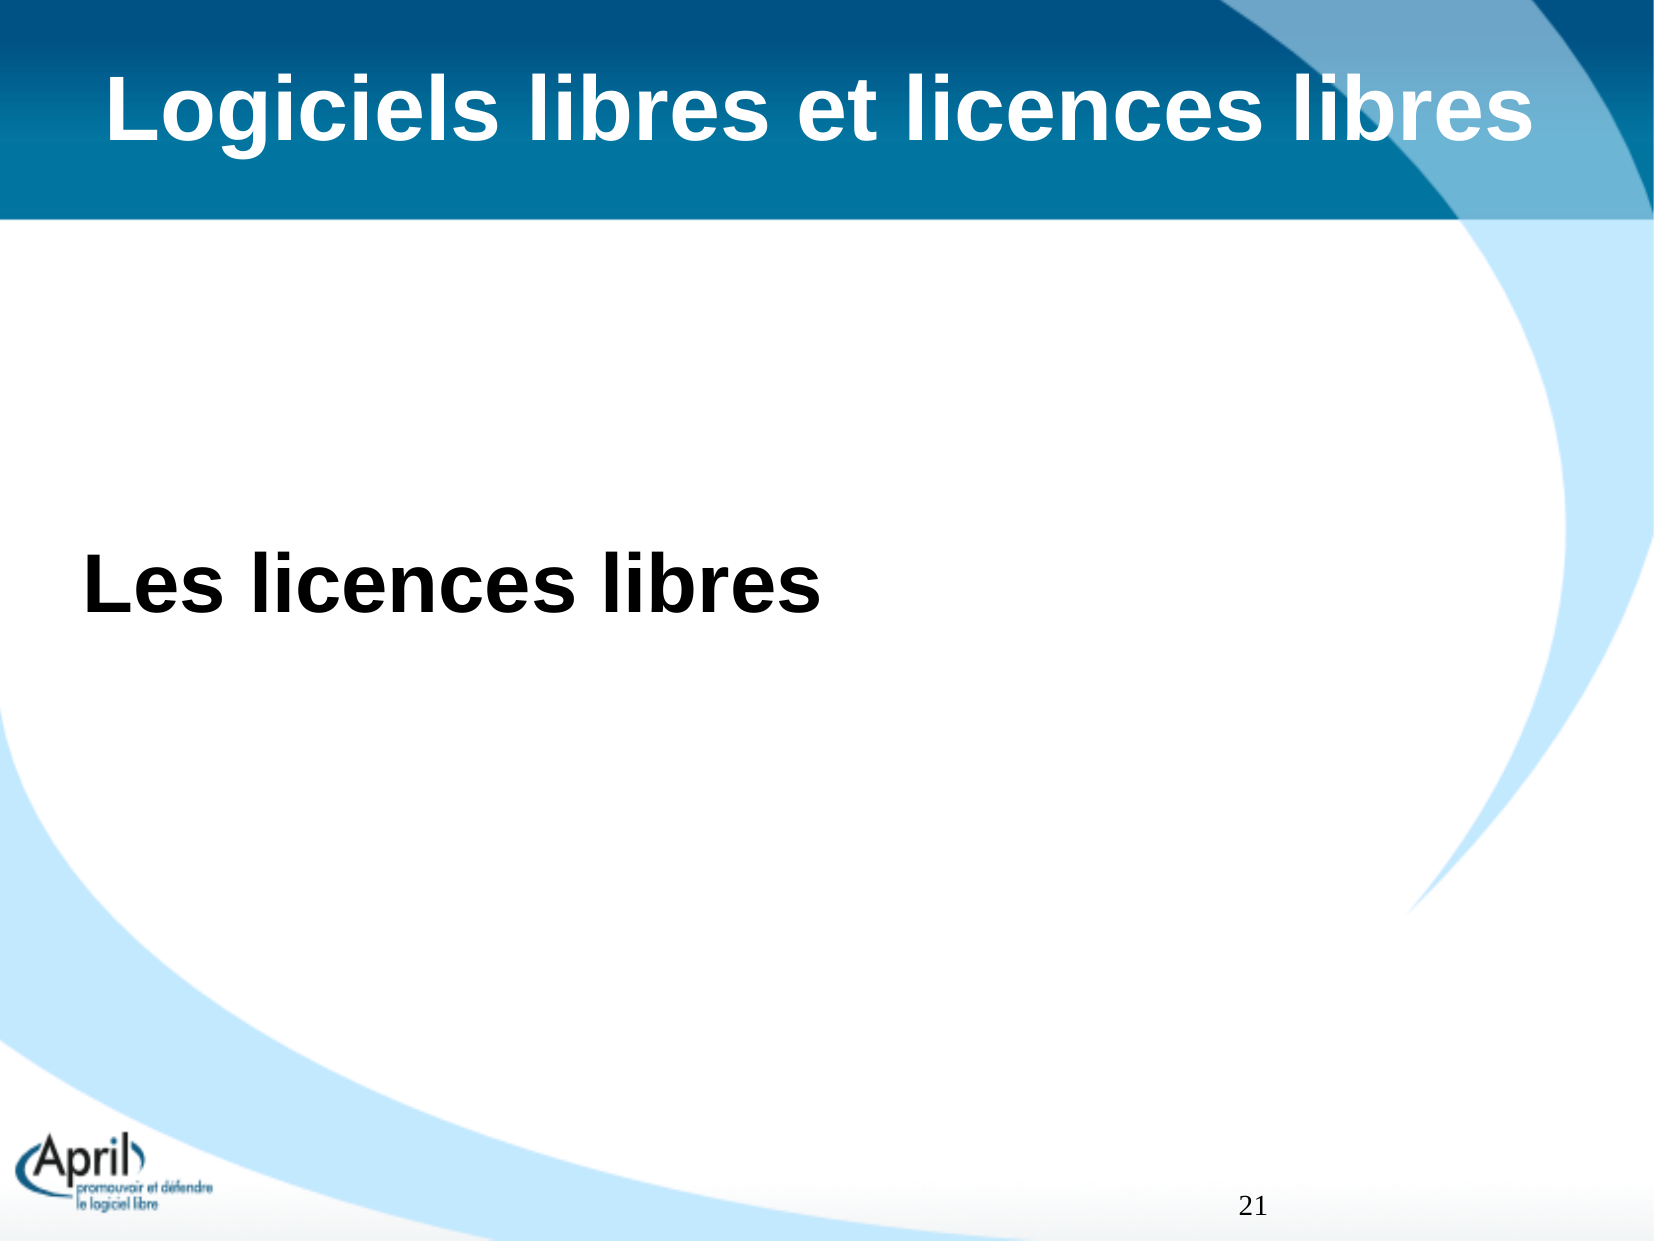

# Logiciels libres et licences libres
Les licences libres